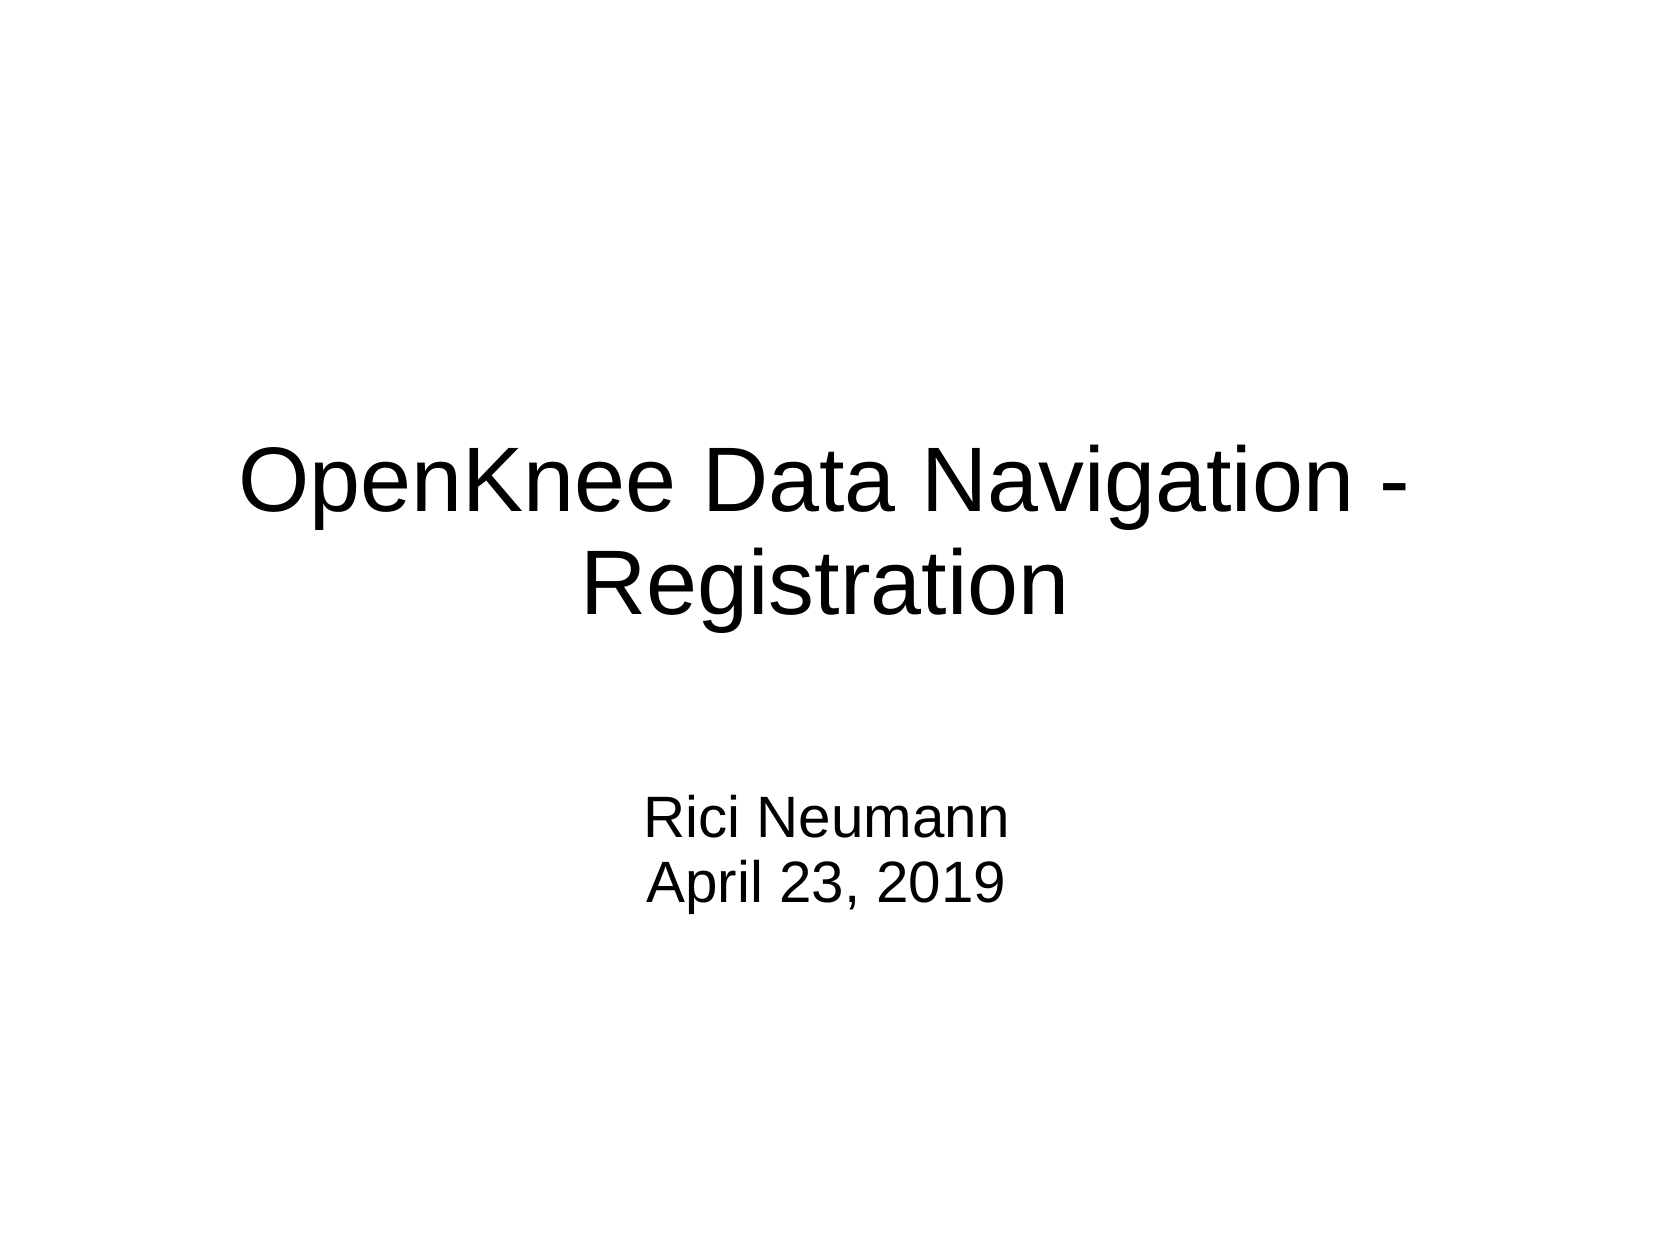

# OpenKnee Data Navigation - Registration
Rici Neumann
April 23, 2019